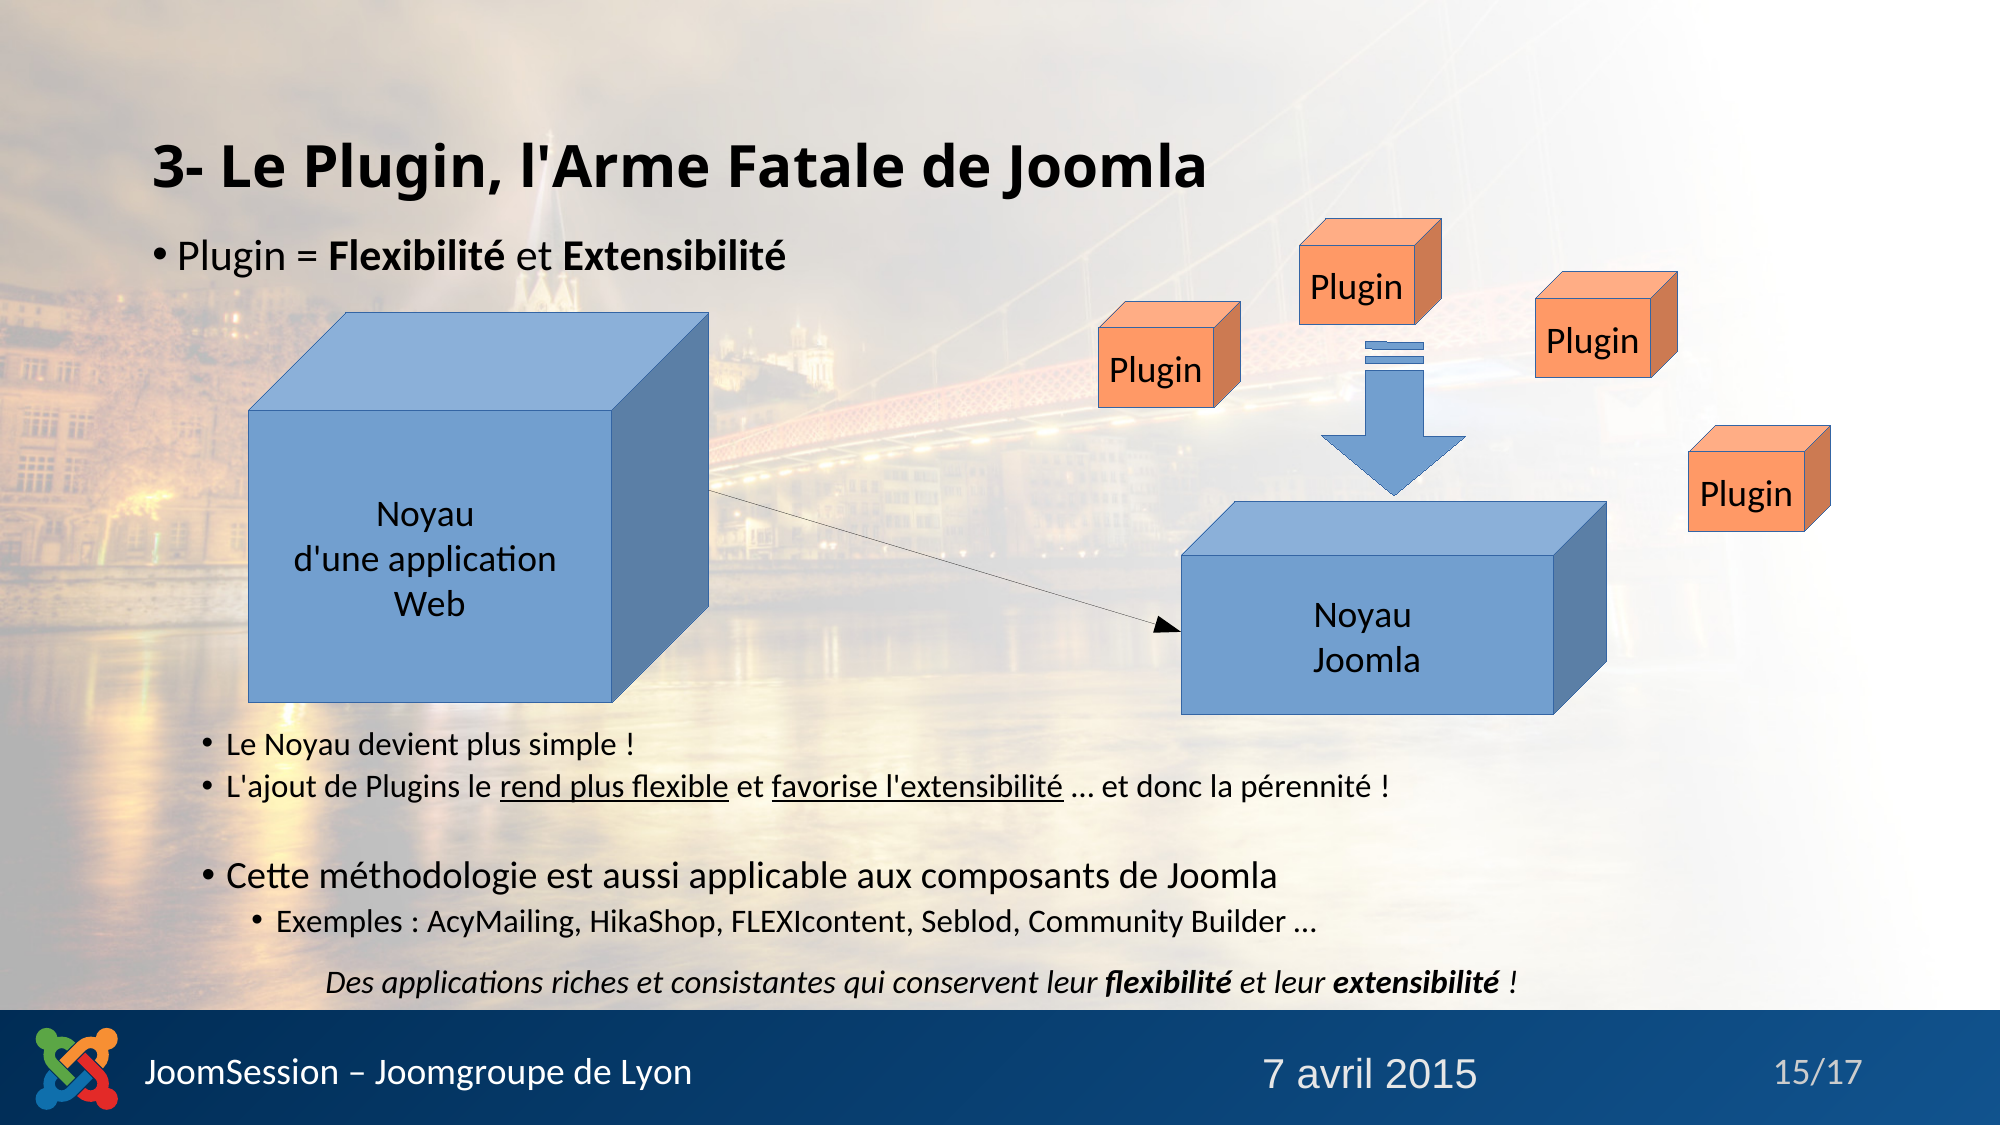

# 3- Le Plugin, l'Arme Fatale de Joomla
Plugin
Plugin = Flexibilité et Extensibilité
Le Noyau devient plus simple !
L'ajout de Plugins le rend plus flexible et favorise l'extensibilité … et donc la pérennité !
Cette méthodologie est aussi applicable aux composants de Joomla
Exemples : AcyMailing, HikaShop, FLEXIcontent, Seblod, Community Builder …
Des applications riches et consistantes qui conservent leur flexibilité et leur extensibilité !
Plugin
Plugin
Noyau
d'une application
Web
Plugin
Noyau
Joomla
15